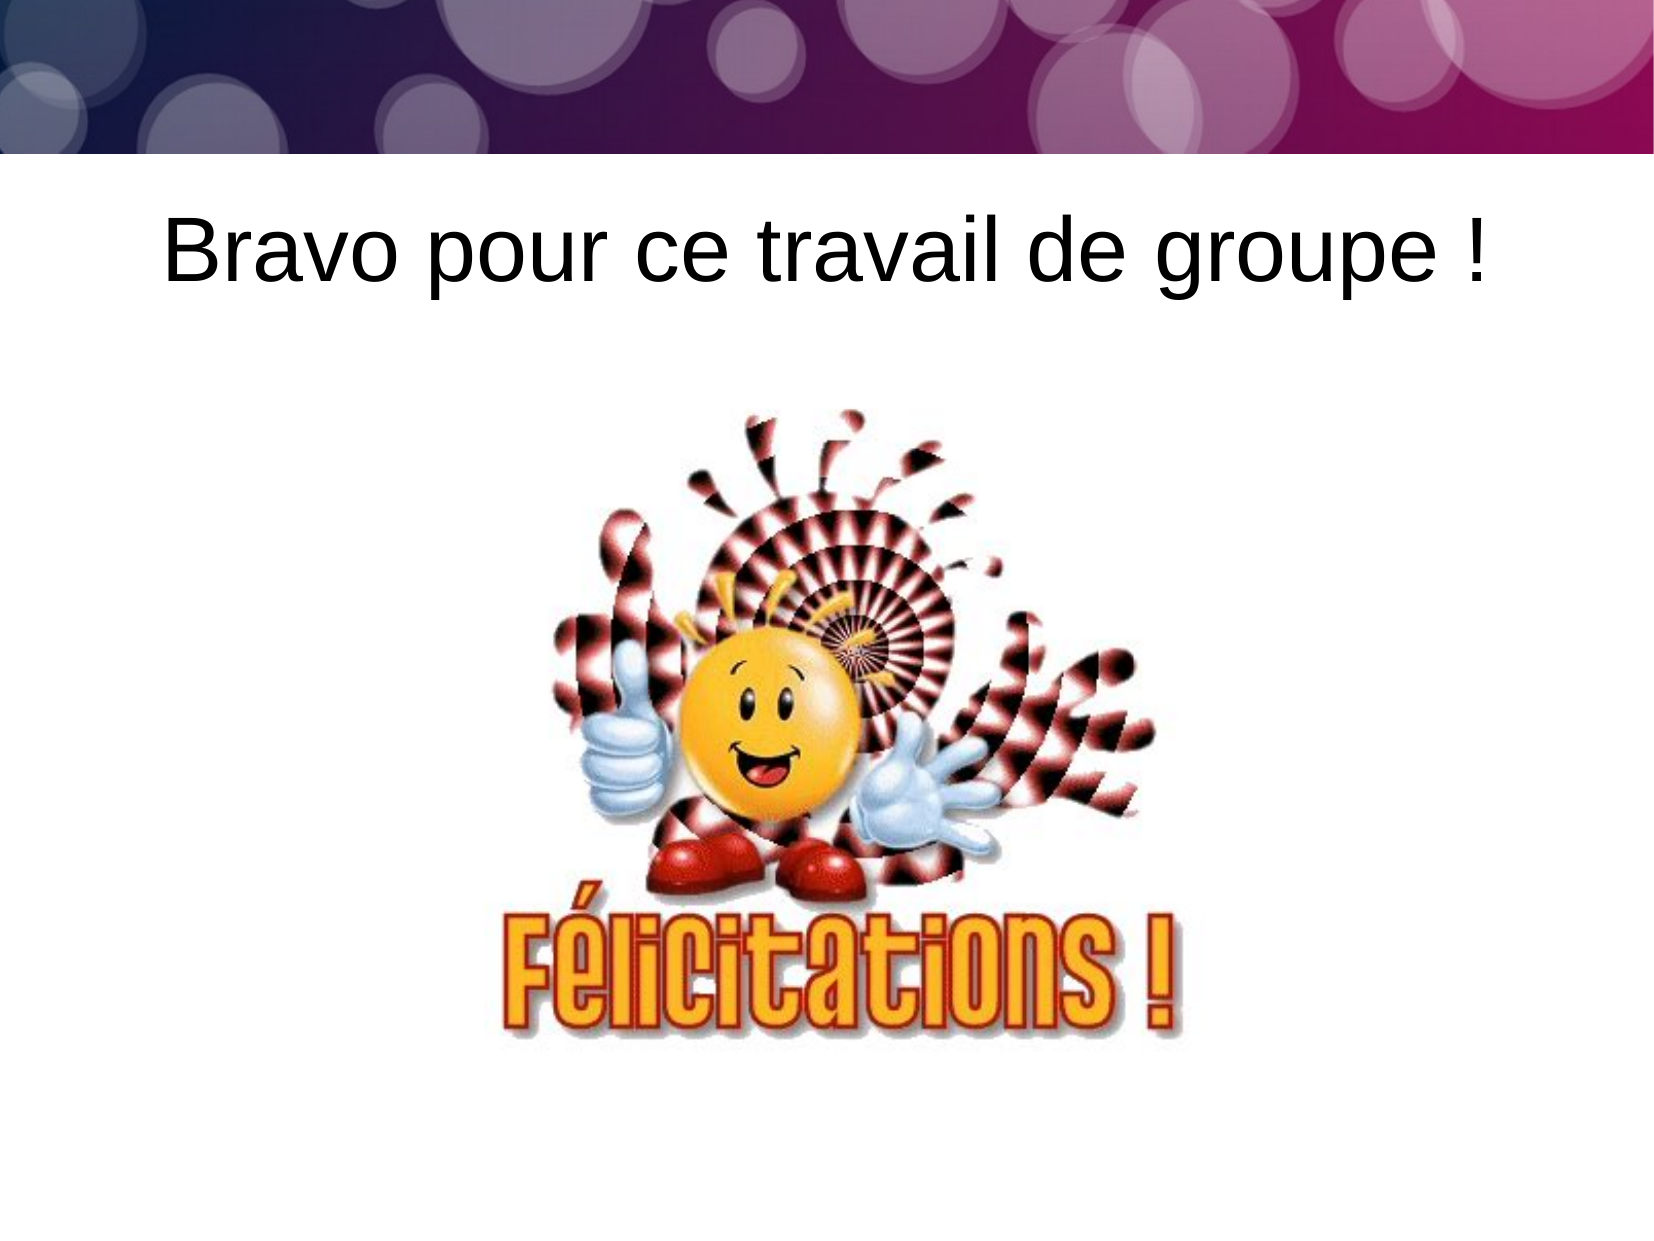

# Bravo pour ce travail de groupe !